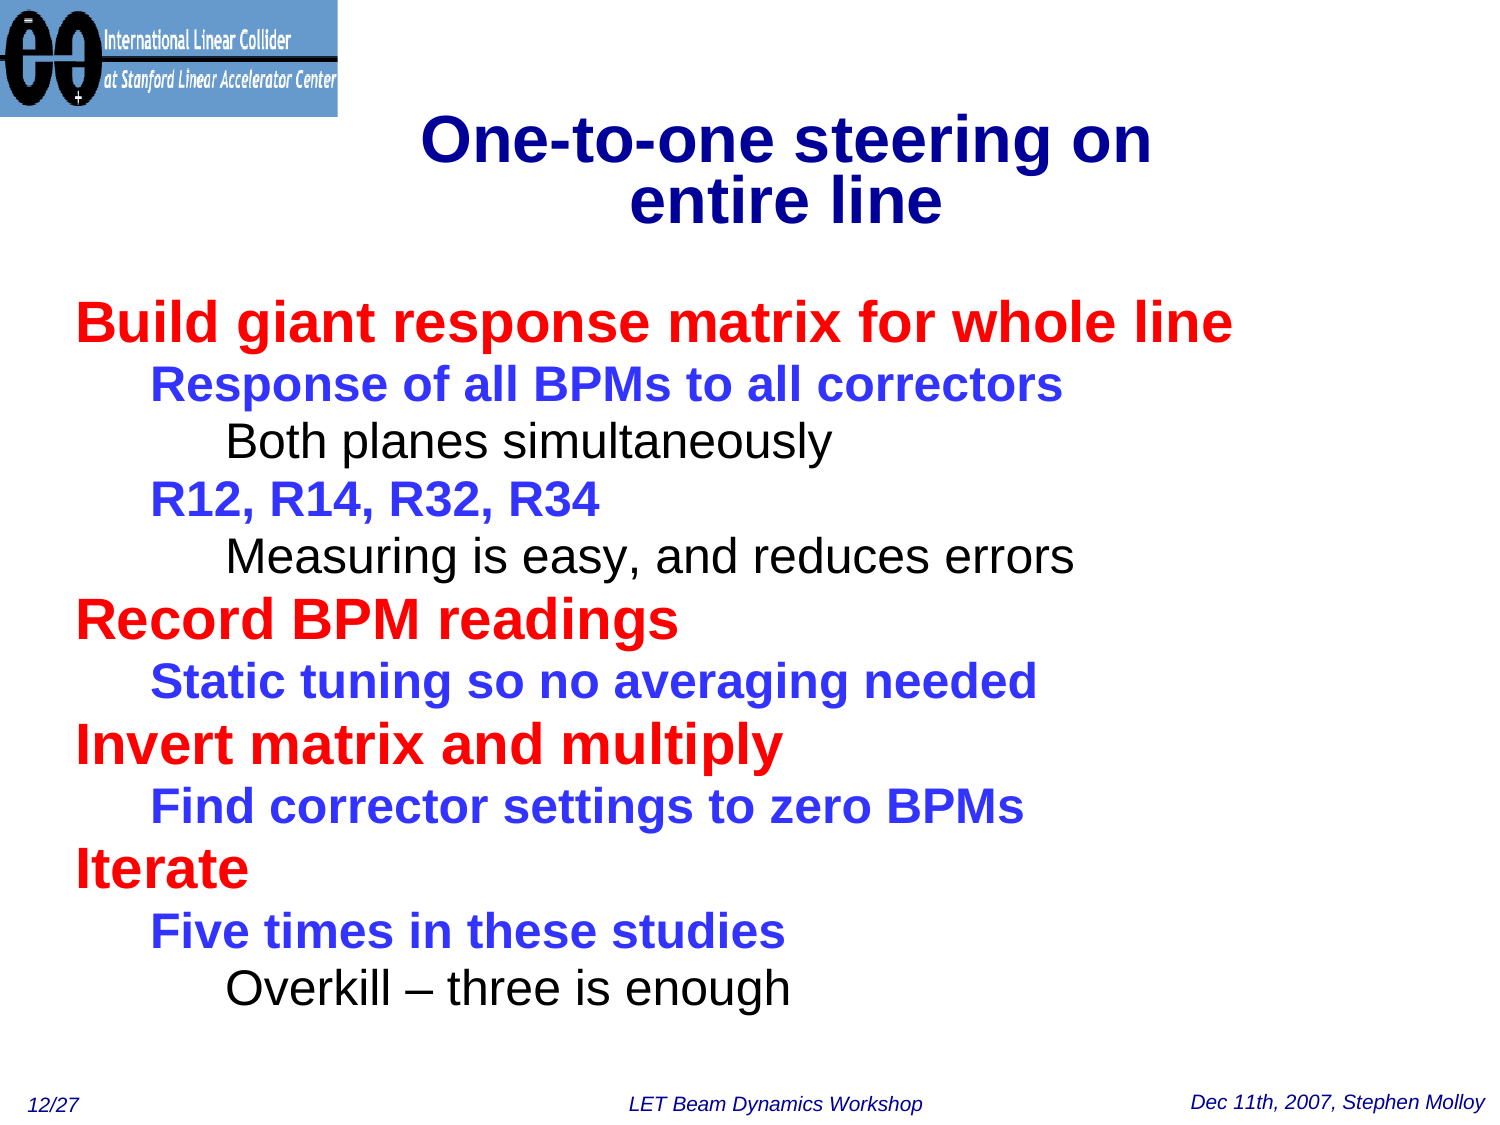

# One-to-one steering on entire line
Build giant response matrix for whole line
Response of all BPMs to all correctors
Both planes simultaneously
R12, R14, R32, R34
Measuring is easy, and reduces errors
Record BPM readings
Static tuning so no averaging needed
Invert matrix and multiply
Find corrector settings to zero BPMs
Iterate
Five times in these studies
Overkill – three is enough